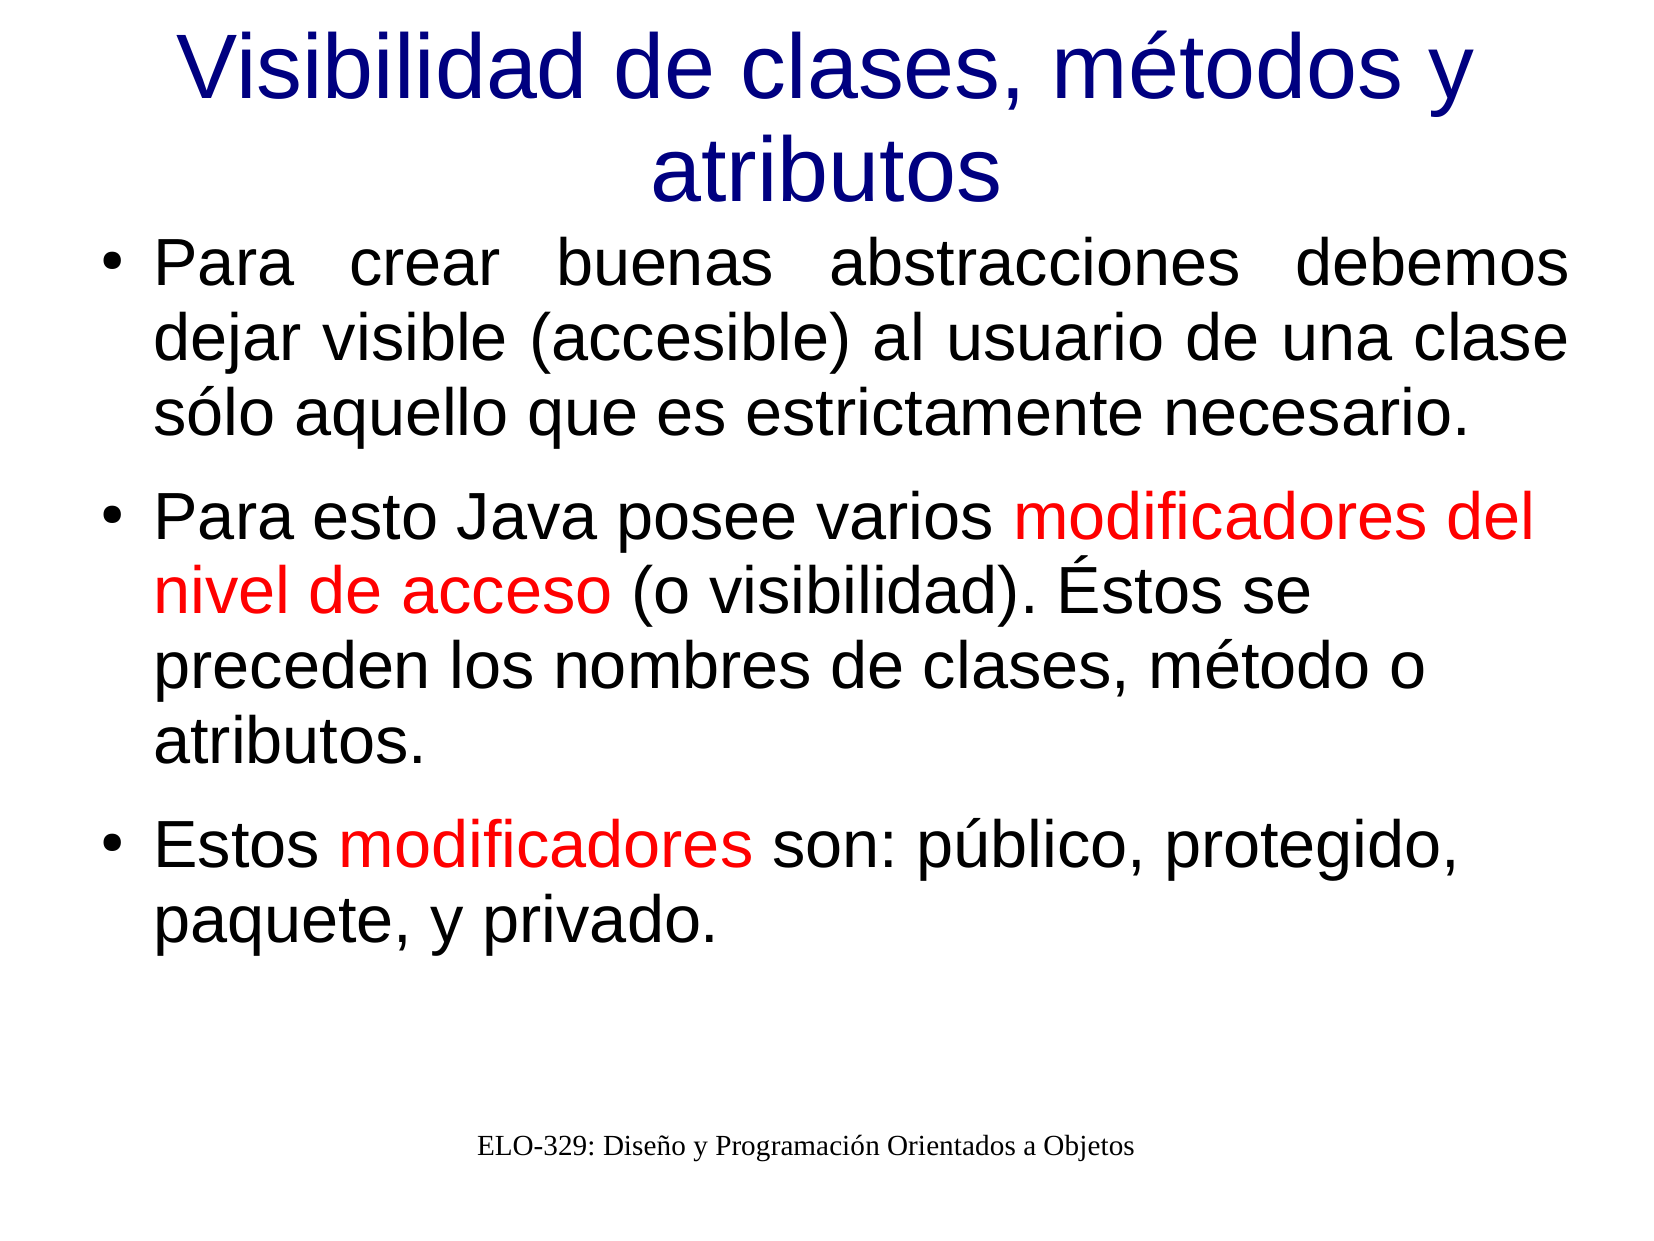

# Visibilidad de clases, métodos y atributos
Para crear buenas abstracciones debemos dejar visible (accesible) al usuario de una clase sólo aquello que es estrictamente necesario.
Para esto Java posee varios modificadores del nivel de acceso (o visibilidad). Éstos se preceden los nombres de clases, método o atributos.
Estos modificadores son: público, protegido, paquete, y privado.